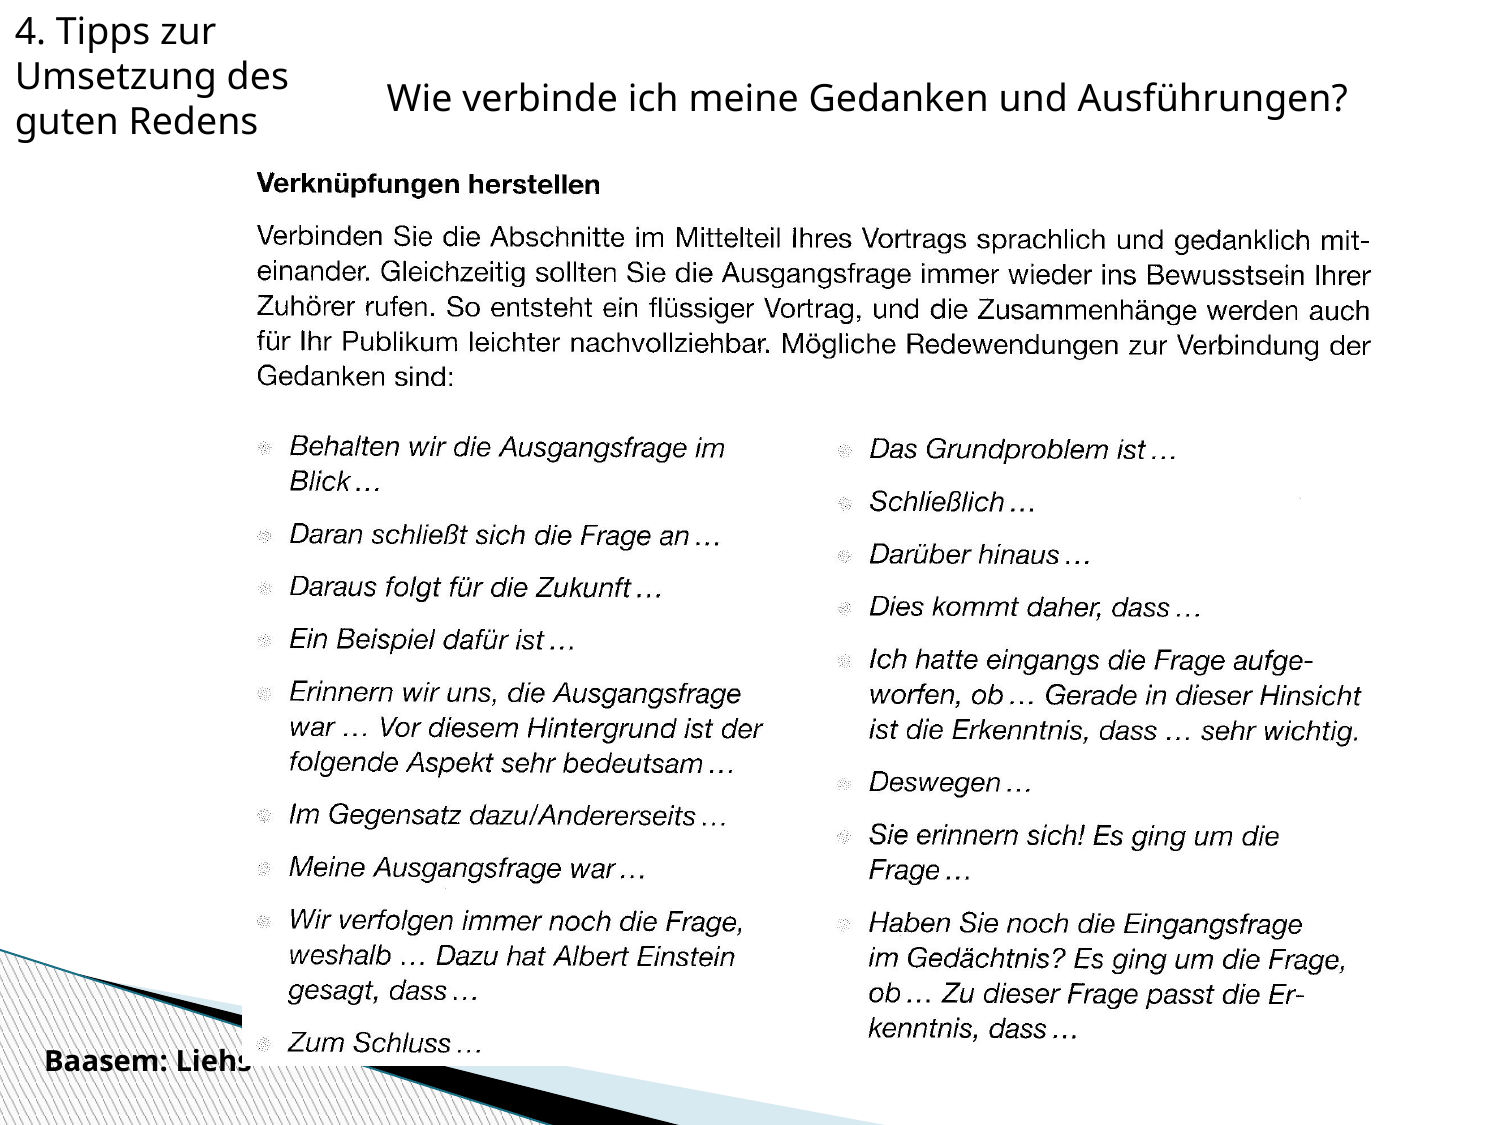

4. Tipps zur Umsetzung des guten Redens
Wie verbinde ich meine Gedanken und Ausführungen?
Baasem: Liehs